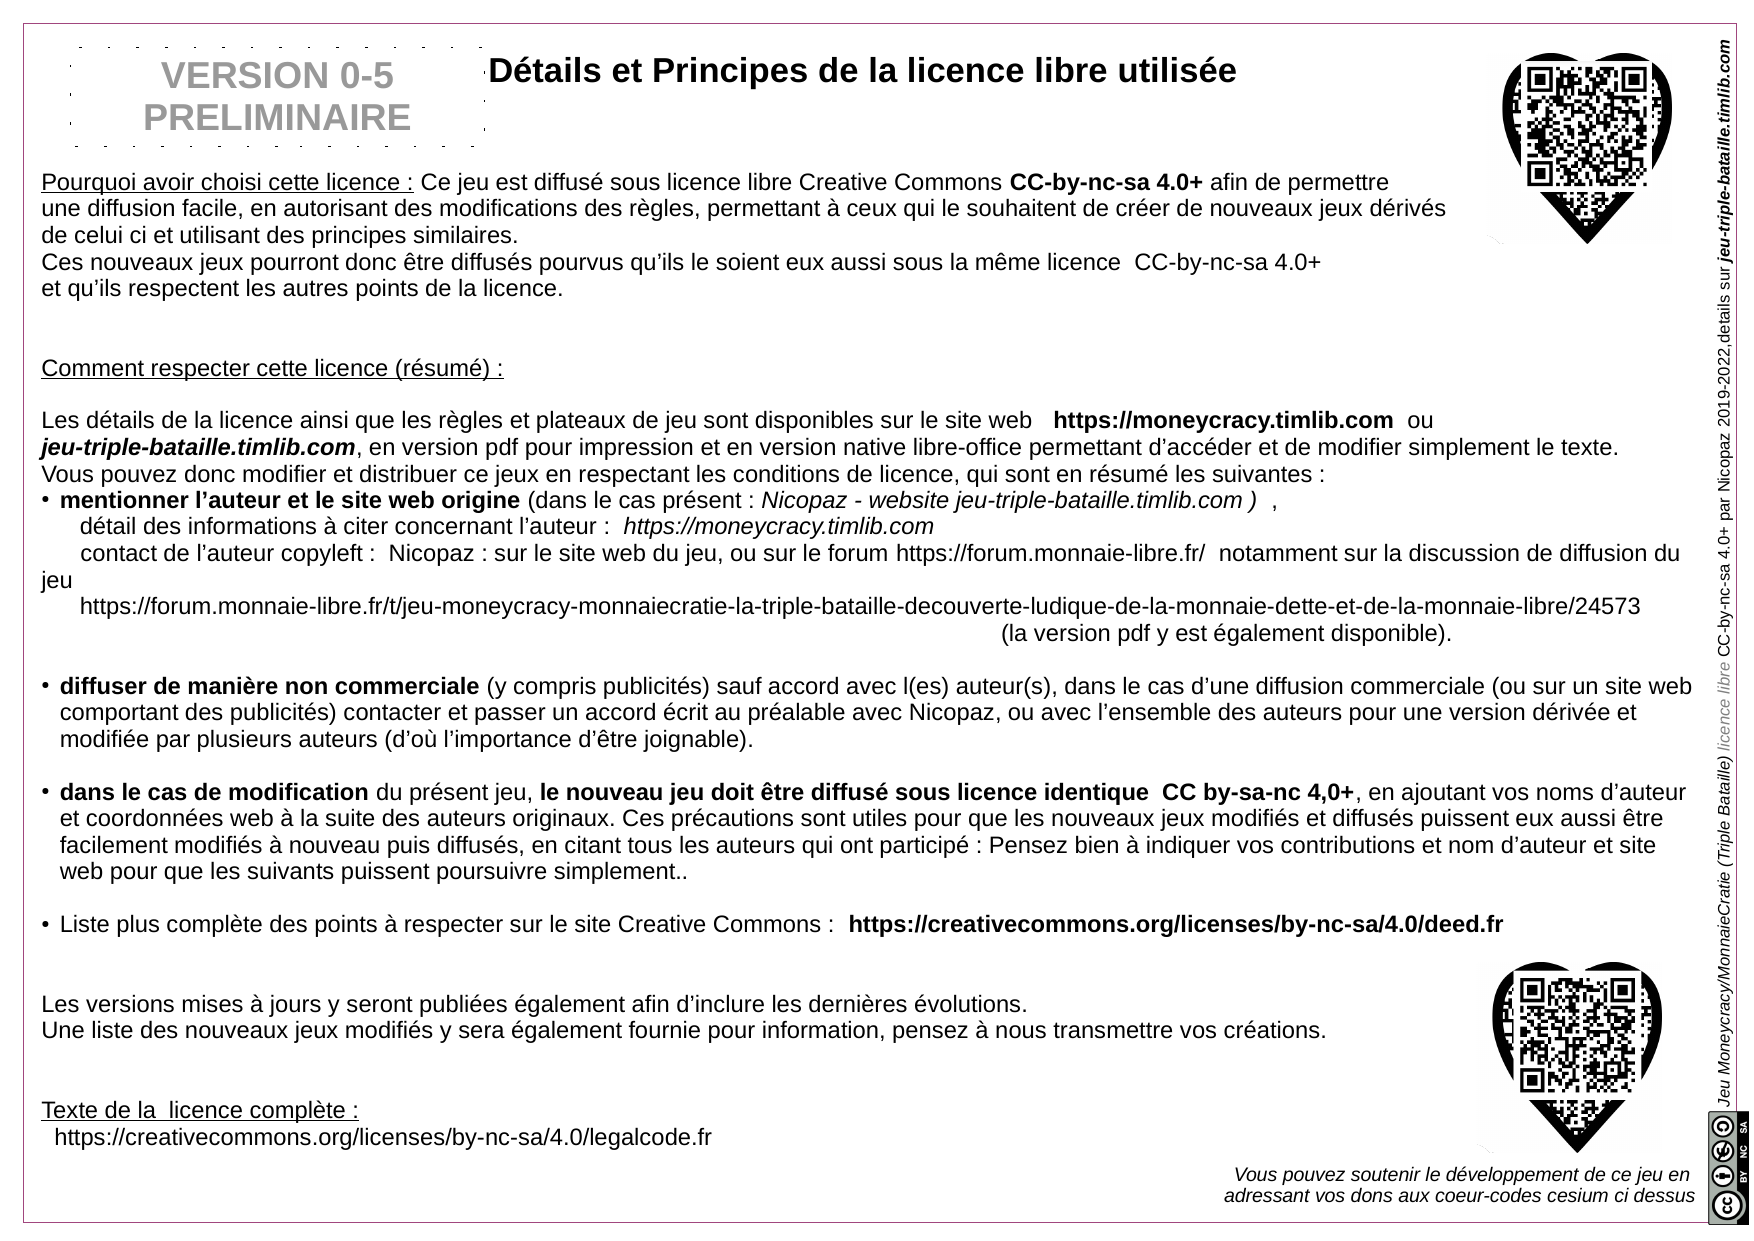

Détails et Principes de la licence libre utilisée
Pourquoi avoir choisi cette licence : Ce jeu est diffusé sous licence libre Creative Commons CC-by-nc-sa 4.0+ afin de permettre
une diffusion facile, en autorisant des modifications des règles, permettant à ceux qui le souhaitent de créer de nouveaux jeux dérivés
de celui ci et utilisant des principes similaires.
Ces nouveaux jeux pourront donc être diffusés pourvus qu’ils le soient eux aussi sous la même licence CC-by-nc-sa 4.0+
et qu’ils respectent les autres points de la licence.
Comment respecter cette licence (résumé) :
Les détails de la licence ainsi que les règles et plateaux de jeu sont disponibles sur le site web https://moneycracy.timlib.com ou
jeu-triple-bataille.timlib.com, en version pdf pour impression et en version native libre-office permettant d’accéder et de modifier simplement le texte.
Vous pouvez donc modifier et distribuer ce jeux en respectant les conditions de licence, qui sont en résumé les suivantes :
mentionner l’auteur et le site web origine (dans le cas présent : Nicopaz - website jeu-triple-bataille.timlib.com ) ,
	détail des informations à citer concernant l’auteur : https://moneycracy.timlib.com
 contact de l’auteur copyleft : Nicopaz : sur le site web du jeu, ou sur le forum https://forum.monnaie-libre.fr/ notamment sur la discussion de diffusion du jeu
 	https://forum.monnaie-libre.fr/t/jeu-moneycracy-monnaiecratie-la-triple-bataille-decouverte-ludique-de-la-monnaie-dette-et-de-la-monnaie-libre/24573
 																									(la version pdf y est également disponible).
diffuser de manière non commerciale (y compris publicités) sauf accord avec l(es) auteur(s), dans le cas d’une diffusion commerciale (ou sur un site web comportant des publicités) contacter et passer un accord écrit au préalable avec Nicopaz, ou avec l’ensemble des auteurs pour une version dérivée et modifiée par plusieurs auteurs (d’où l’importance d’être joignable).
dans le cas de modification du présent jeu, le nouveau jeu doit être diffusé sous licence identique CC by-sa-nc 4,0+, en ajoutant vos noms d’auteur et coordonnées web à la suite des auteurs originaux. Ces précautions sont utiles pour que les nouveaux jeux modifiés et diffusés puissent eux aussi être facilement modifiés à nouveau puis diffusés, en citant tous les auteurs qui ont participé : Pensez bien à indiquer vos contributions et nom d’auteur et site web pour que les suivants puissent poursuivre simplement..
Liste plus complète des points à respecter sur le site Creative Commons : https://creativecommons.org/licenses/by-nc-sa/4.0/deed.fr
Les versions mises à jours y seront publiées également afin d’inclure les dernières évolutions.
Une liste des nouveaux jeux modifiés y sera également fournie pour information, pensez à nous transmettre vos créations.
Texte de la licence complète :
 https://creativecommons.org/licenses/by-nc-sa/4.0/legalcode.fr
Vous pouvez soutenir le développement de ce jeu en
adressant vos dons aux coeur-codes cesium ci dessus
#
VERSION 0-5 PRELIMINAIRE
Nicopaz
Dons moneycracy